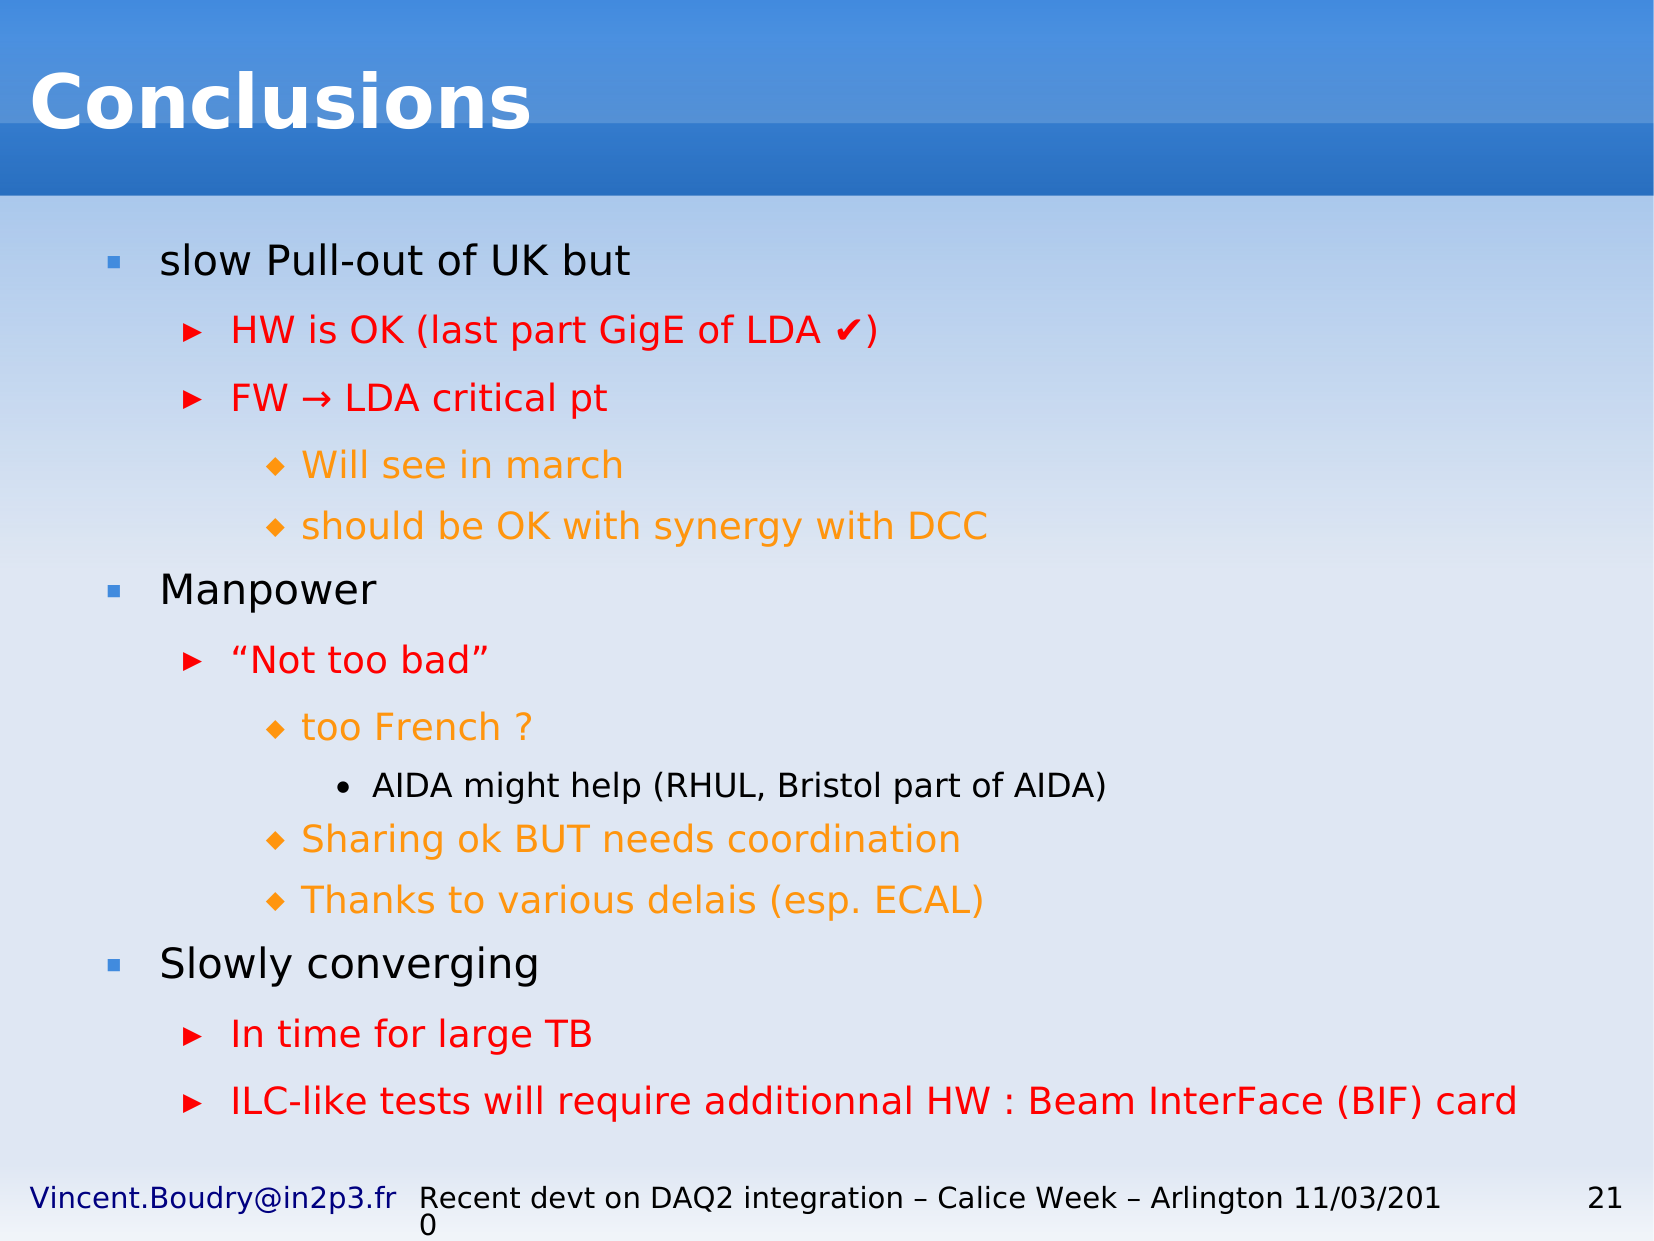

# Conclusions
slow Pull-out of UK but
HW is OK (last part GigE of LDA ✔)
FW → LDA critical pt
Will see in march
should be OK with synergy with DCC
Manpower
“Not too bad”
too French ?
AIDA might help (RHUL, Bristol part of AIDA)
Sharing ok BUT needs coordination
Thanks to various delais (esp. ECAL)
Slowly converging
In time for large TB
ILC-like tests will require additionnal HW : Beam InterFace (BIF) card
Recent devt on DAQ2 integration – Calice Week – Arlington 11/03/2010
21